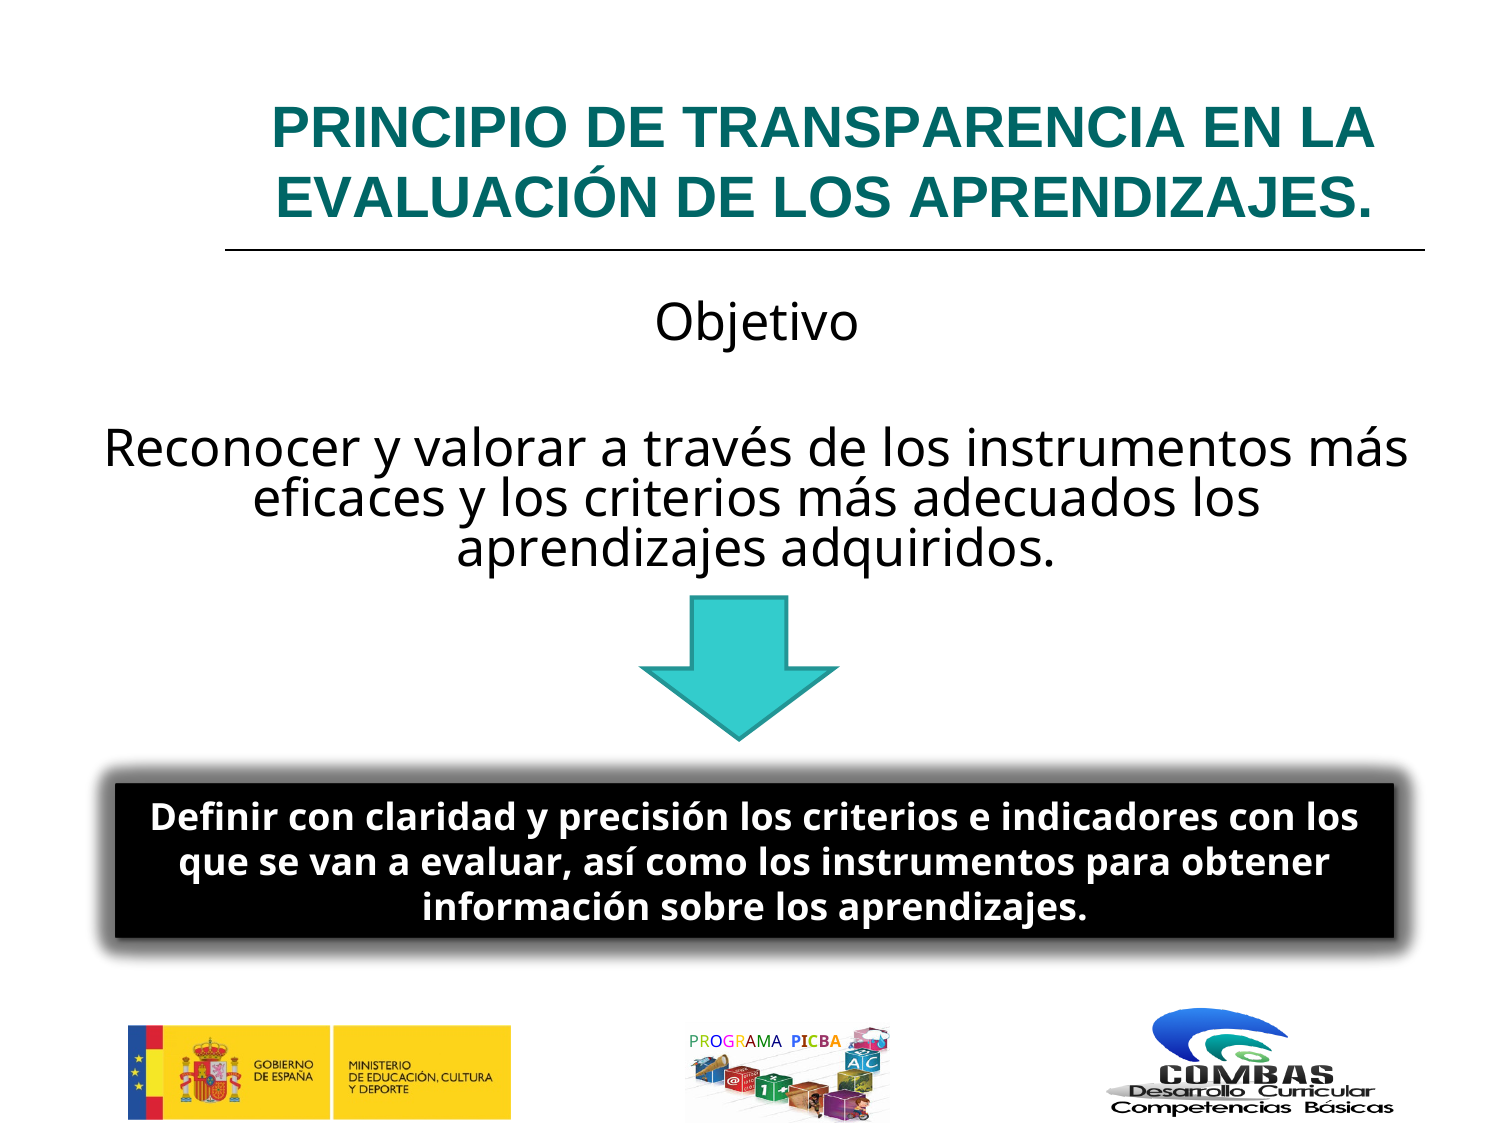

# PRINCIPIO DE TRANSPARENCIA EN LA EVALUACIÓN DE LOS APRENDIZAJES.
Objetivo
Reconocer y valorar a través de los instrumentos más eficaces y los criterios más adecuados los aprendizajes adquiridos.
Definir con claridad y precisión los criterios e indicadores con los que se van a evaluar, así como los instrumentos para obtener información sobre los aprendizajes.
PROGRAMA PICBA